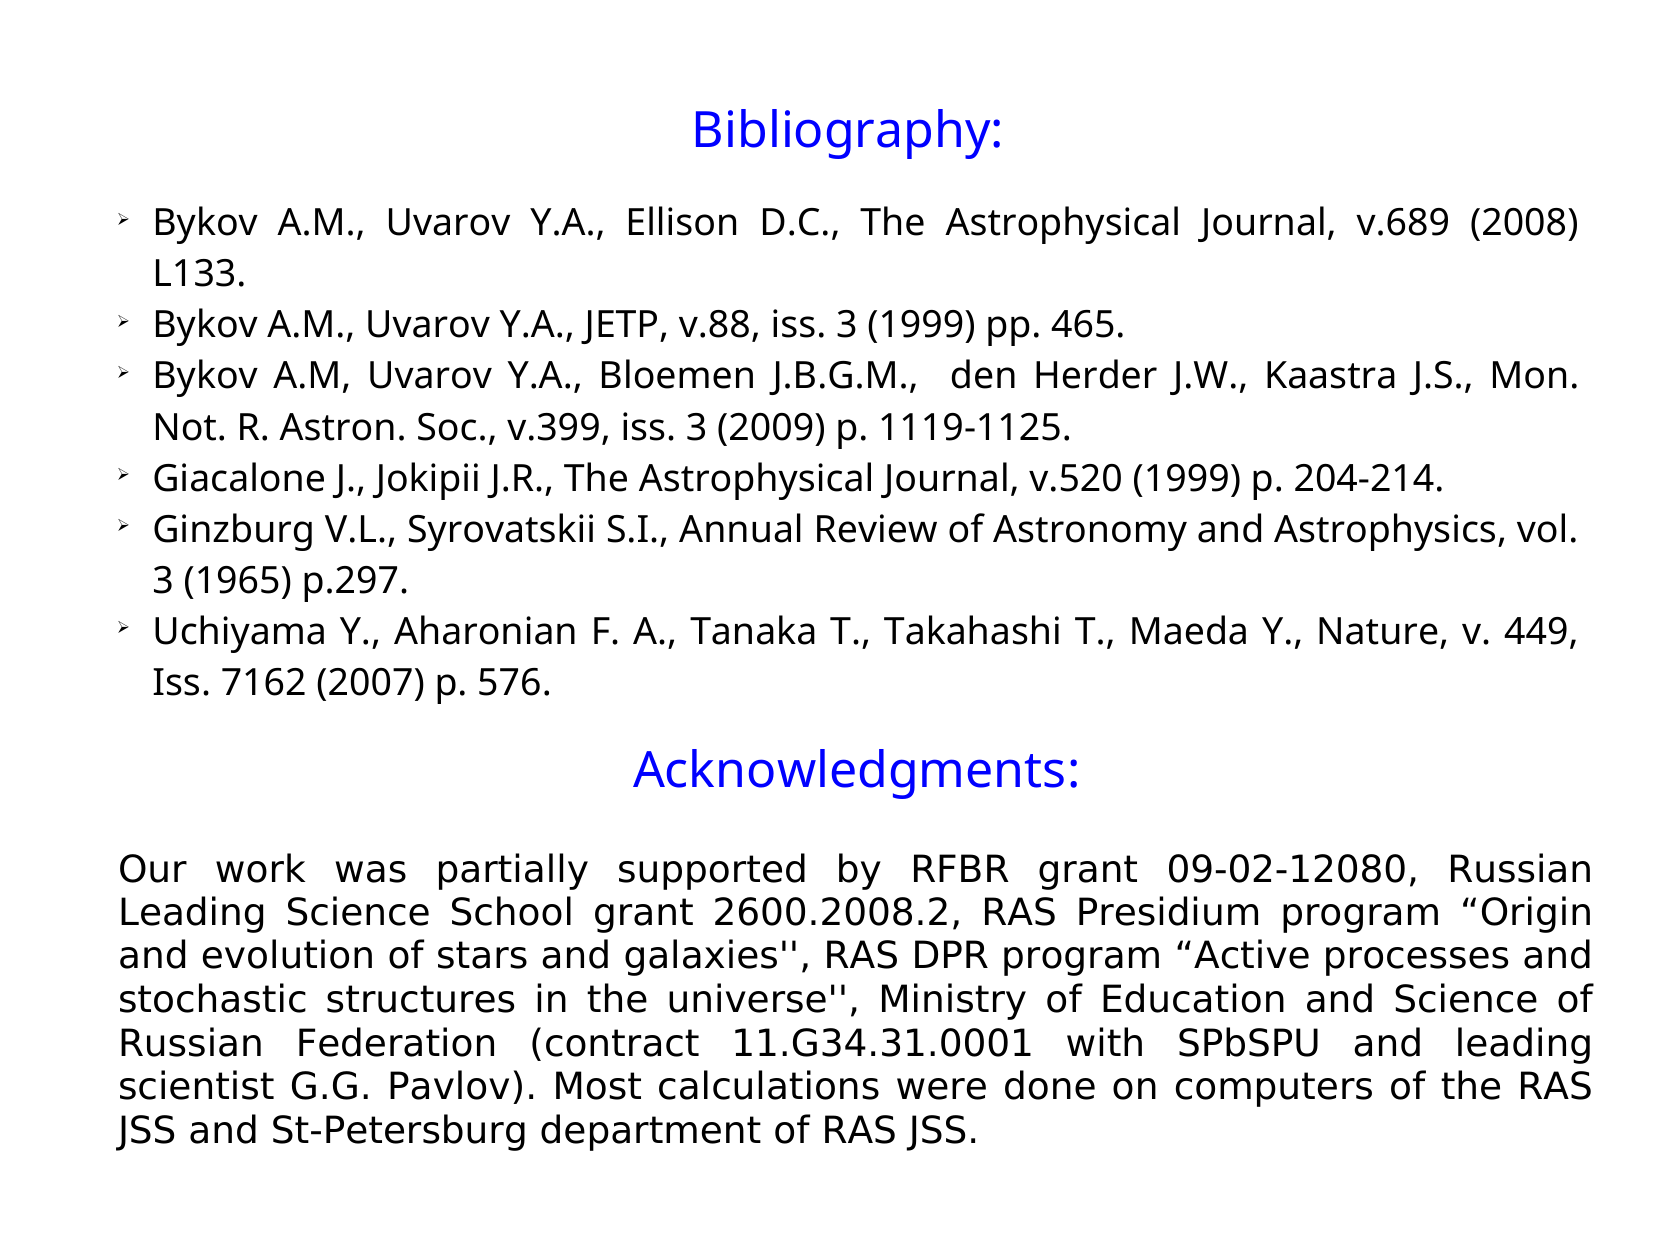

Bibliography:
Bykov A.M., Uvarov Y.A., Ellison D.C., The Astrophysical Journal, v.689 (2008) L133.
Bykov A.M., Uvarov Y.A., JETP, v.88, iss. 3 (1999) pp. 465.
Bykov A.M, Uvarov Y.A., Bloemen J.B.G.M., den Herder J.W., Kaastra J.S., Mon. Not. R. Astron. Soc., v.399, iss. 3 (2009) p. 1119-1125.
Giacalone J., Jokipii J.R., The Astrophysical Journal, v.520 (1999) p. 204-214.
Ginzburg V.L., Syrovatskii S.I., Annual Review of Astronomy and Astrophysics, vol. 3 (1965) p.297.
Uchiyama Y., Aharonian F. A., Tanaka T., Takahashi T., Maeda Y., Nature, v. 449, Iss. 7162 (2007) p. 576.
# Acknowledgments: Our work was partially supported by RFBR grant 09-02-12080, Russian Leading Science School grant 2600.2008.2, RAS Presidium program “Origin and evolution of stars and galaxies'', RAS DPR program “Active processes and stochastic structures in the universe'', Ministry of Education and Science of Russian Federation (contract 11.G34.31.0001 with SPbSPU and leading scientist G.G. Pavlov). Most calculations were done on computers of the RAS JSS and St-Petersburg department of RAS JSS.